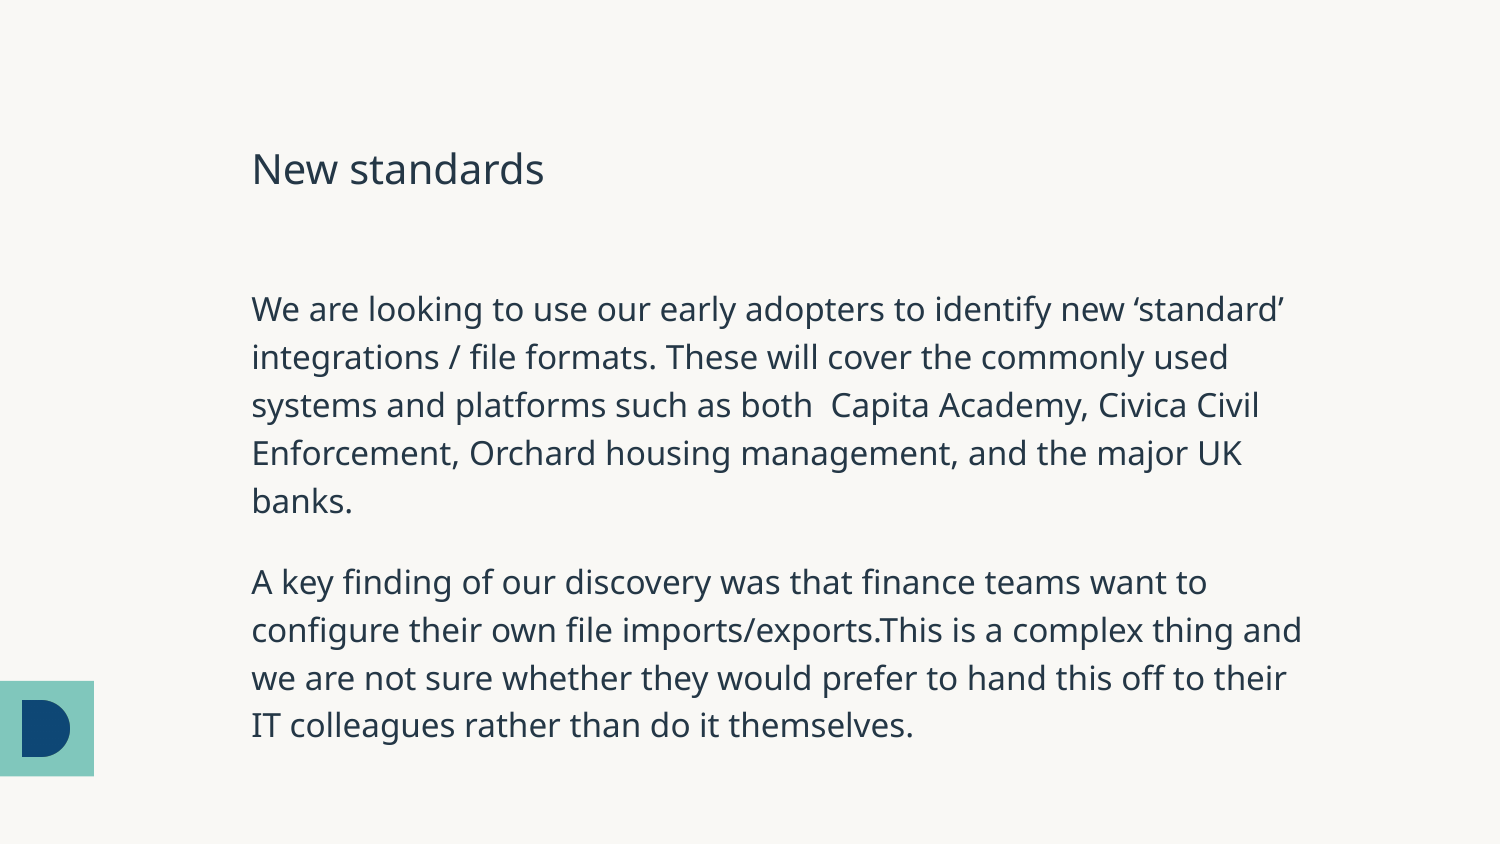

# New standards
We are looking to use our early adopters to identify new ‘standard’ integrations / file formats. These will cover the commonly used systems and platforms such as both Capita Academy, Civica Civil Enforcement, Orchard housing management, and the major UK banks.
A key finding of our discovery was that finance teams want to configure their own file imports/exports.This is a complex thing and we are not sure whether they would prefer to hand this off to their IT colleagues rather than do it themselves.